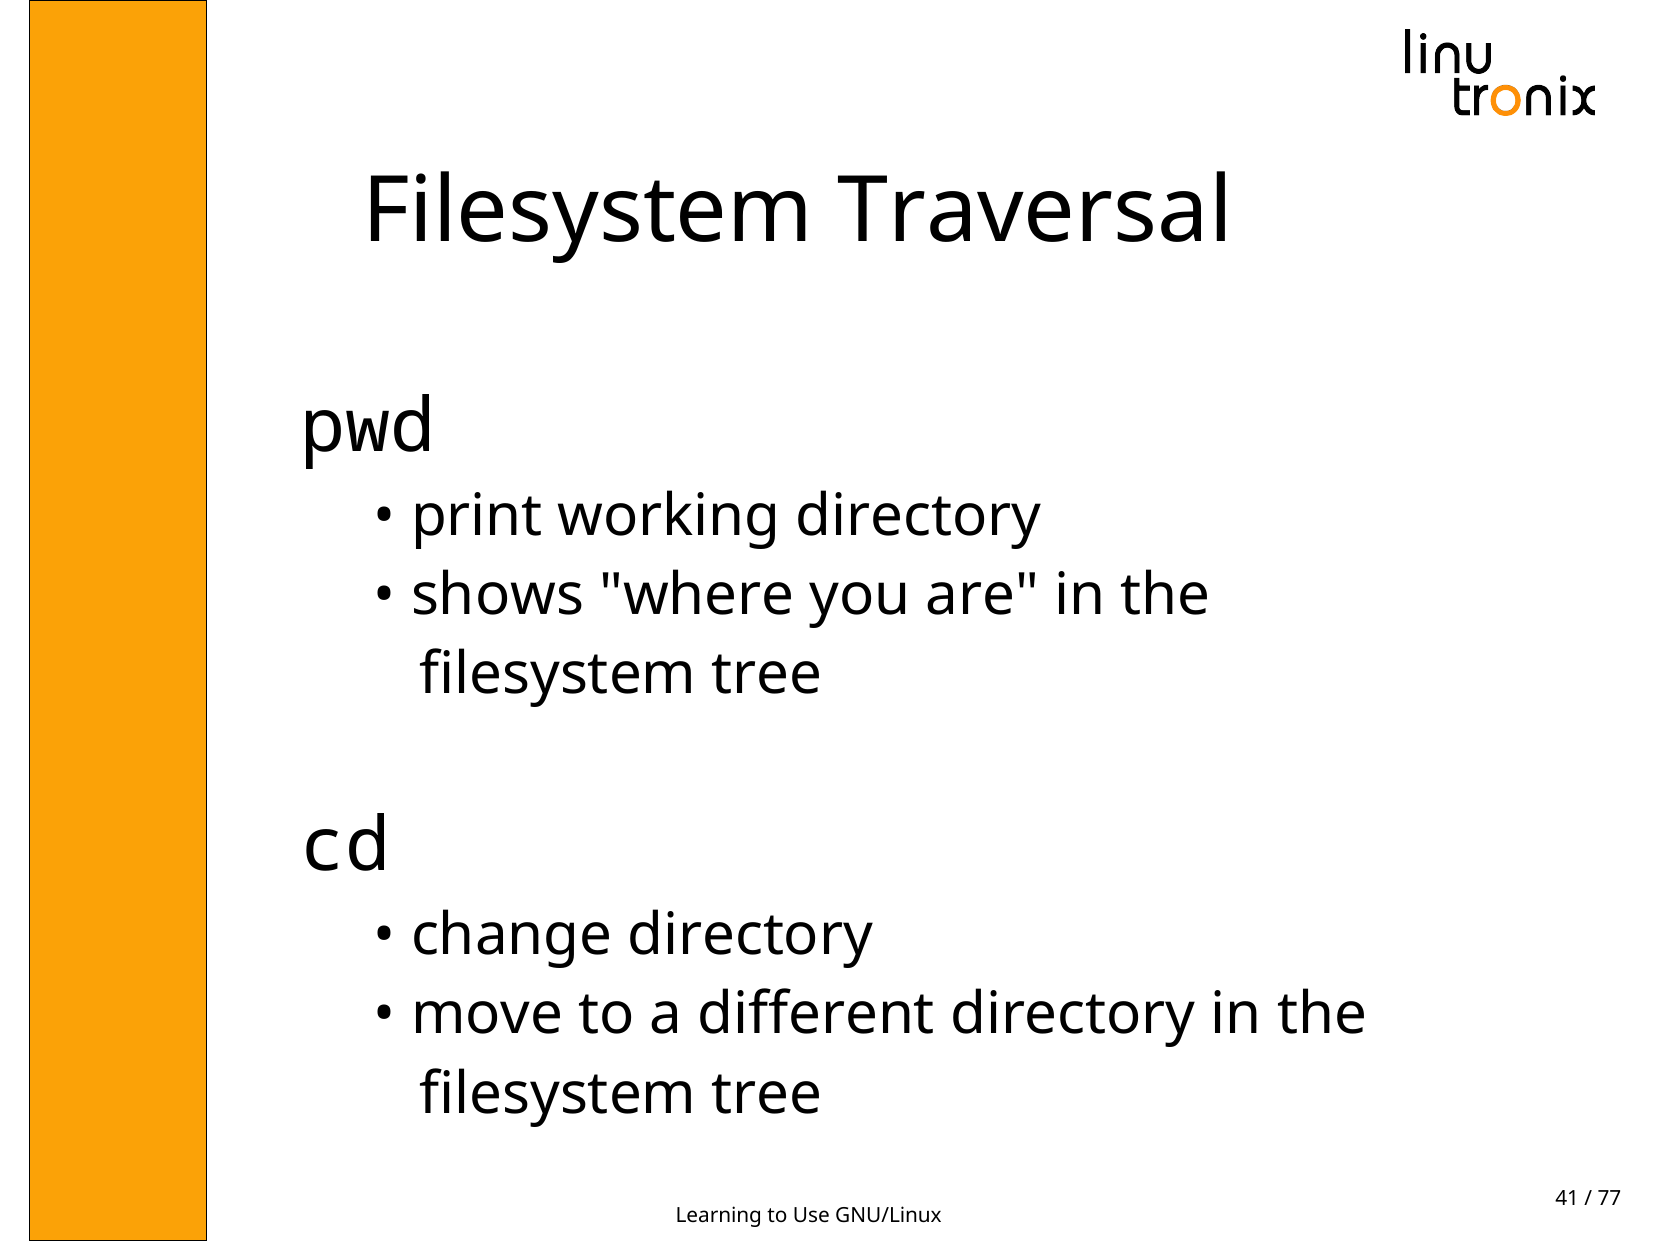

Filesystem Traversal
pwd
	• print working directory
	• shows "where you are" in the
	 filesystem tree
cd
	• change directory
	• move to a different directory in the
	 filesystem tree
41
Firmenvorstellung Linutronix V3.3